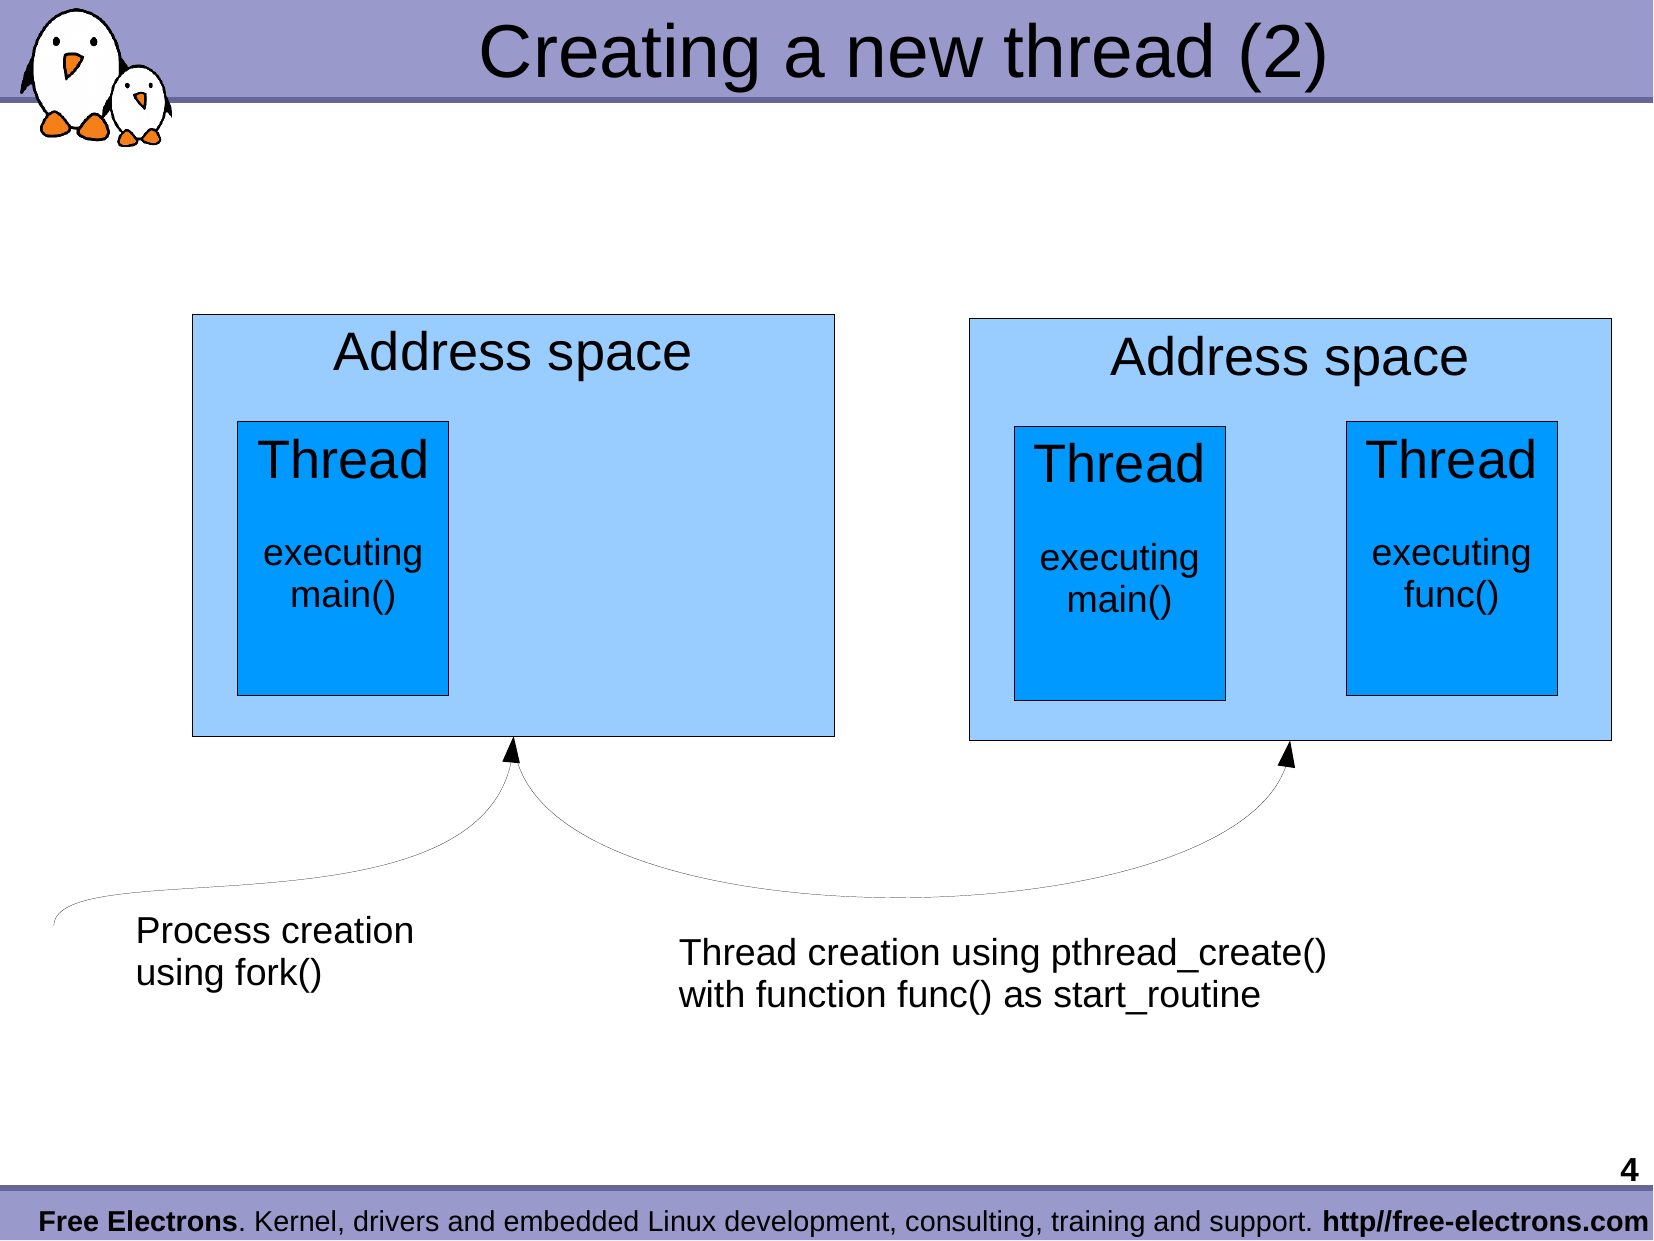

# Creating a new thread (2)
Address space
Address space
Thread
executing
main()
Thread
executing
func()
Thread
executing
main()
Process creation using fork()
Thread creation using pthread_create() with function func() as start_routine